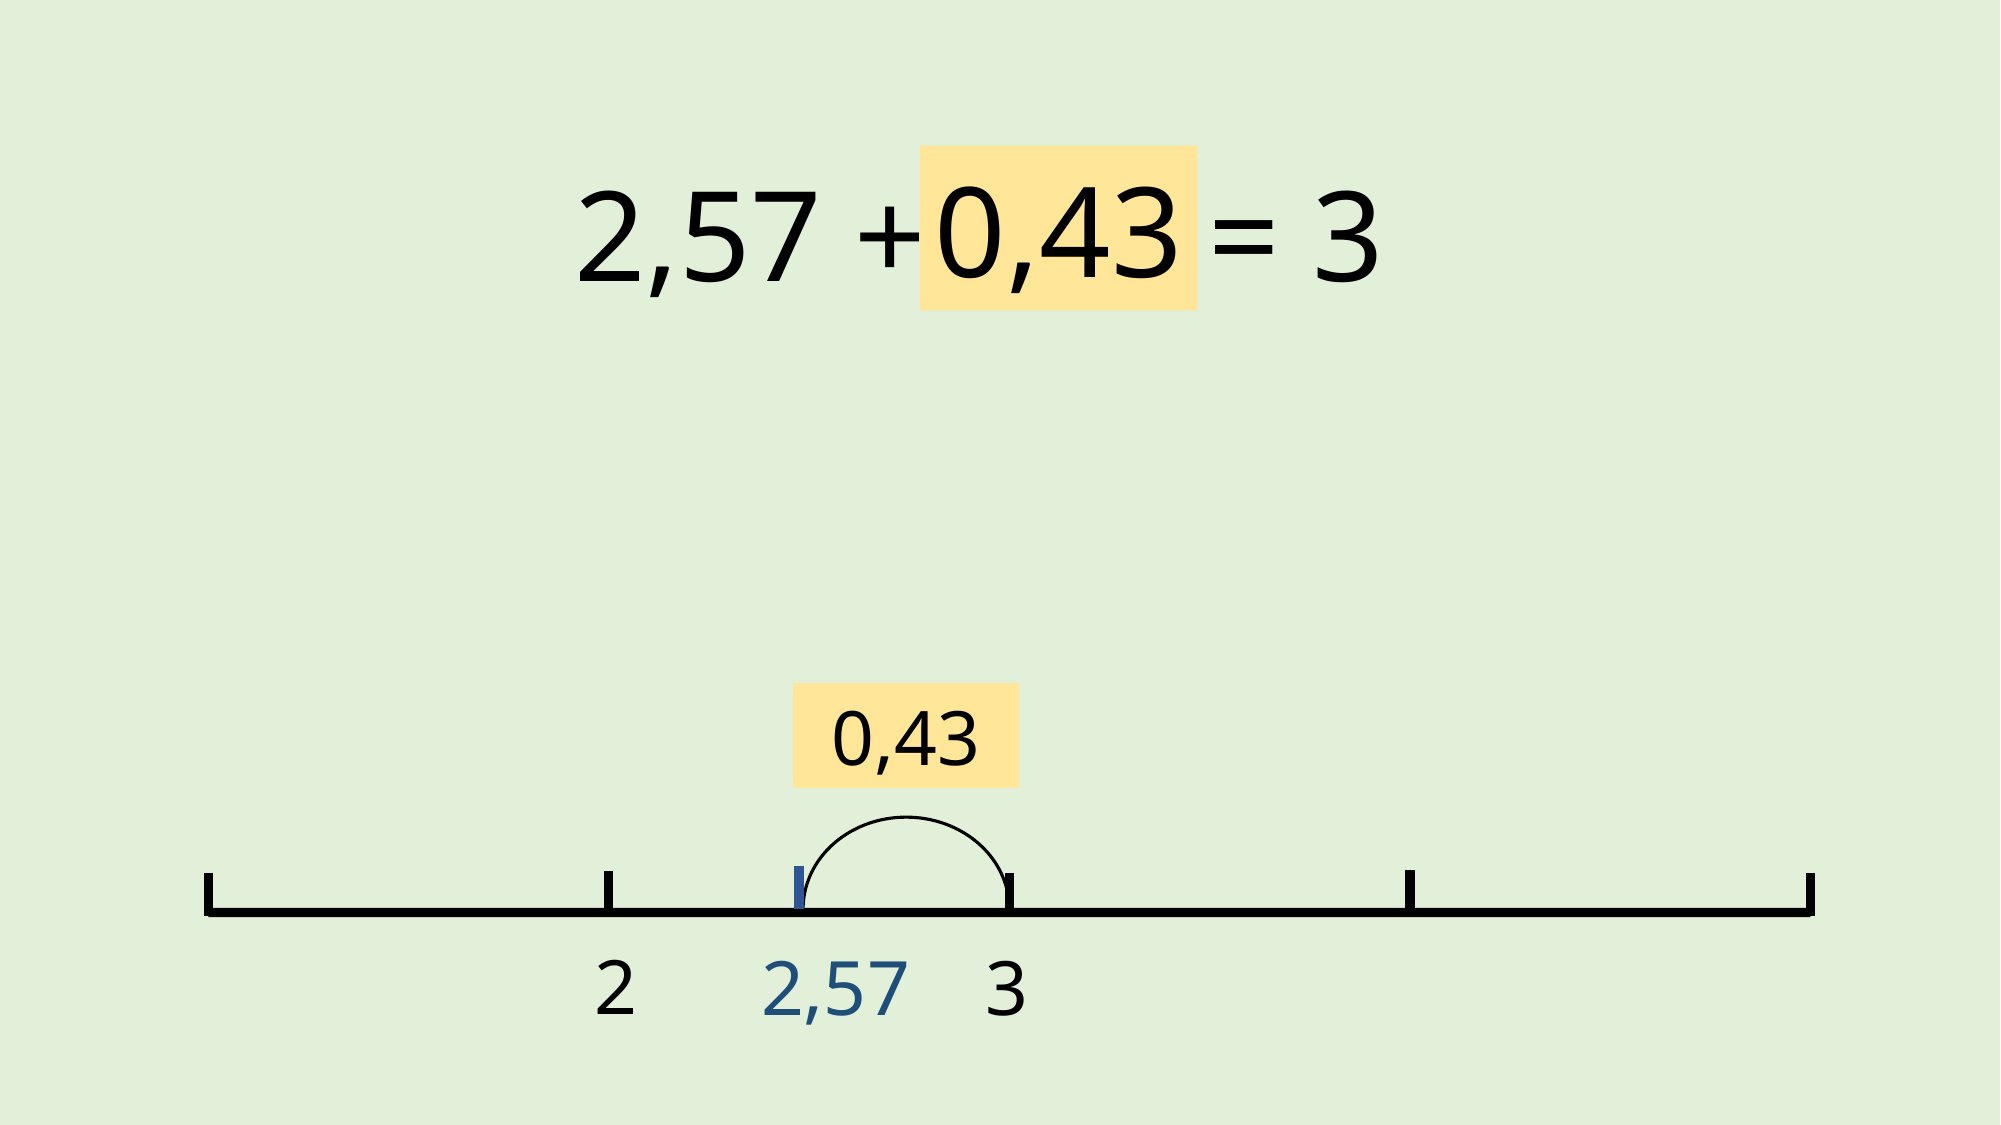

0,43
2,57 + ? = 3
0,43
2
2,57
3